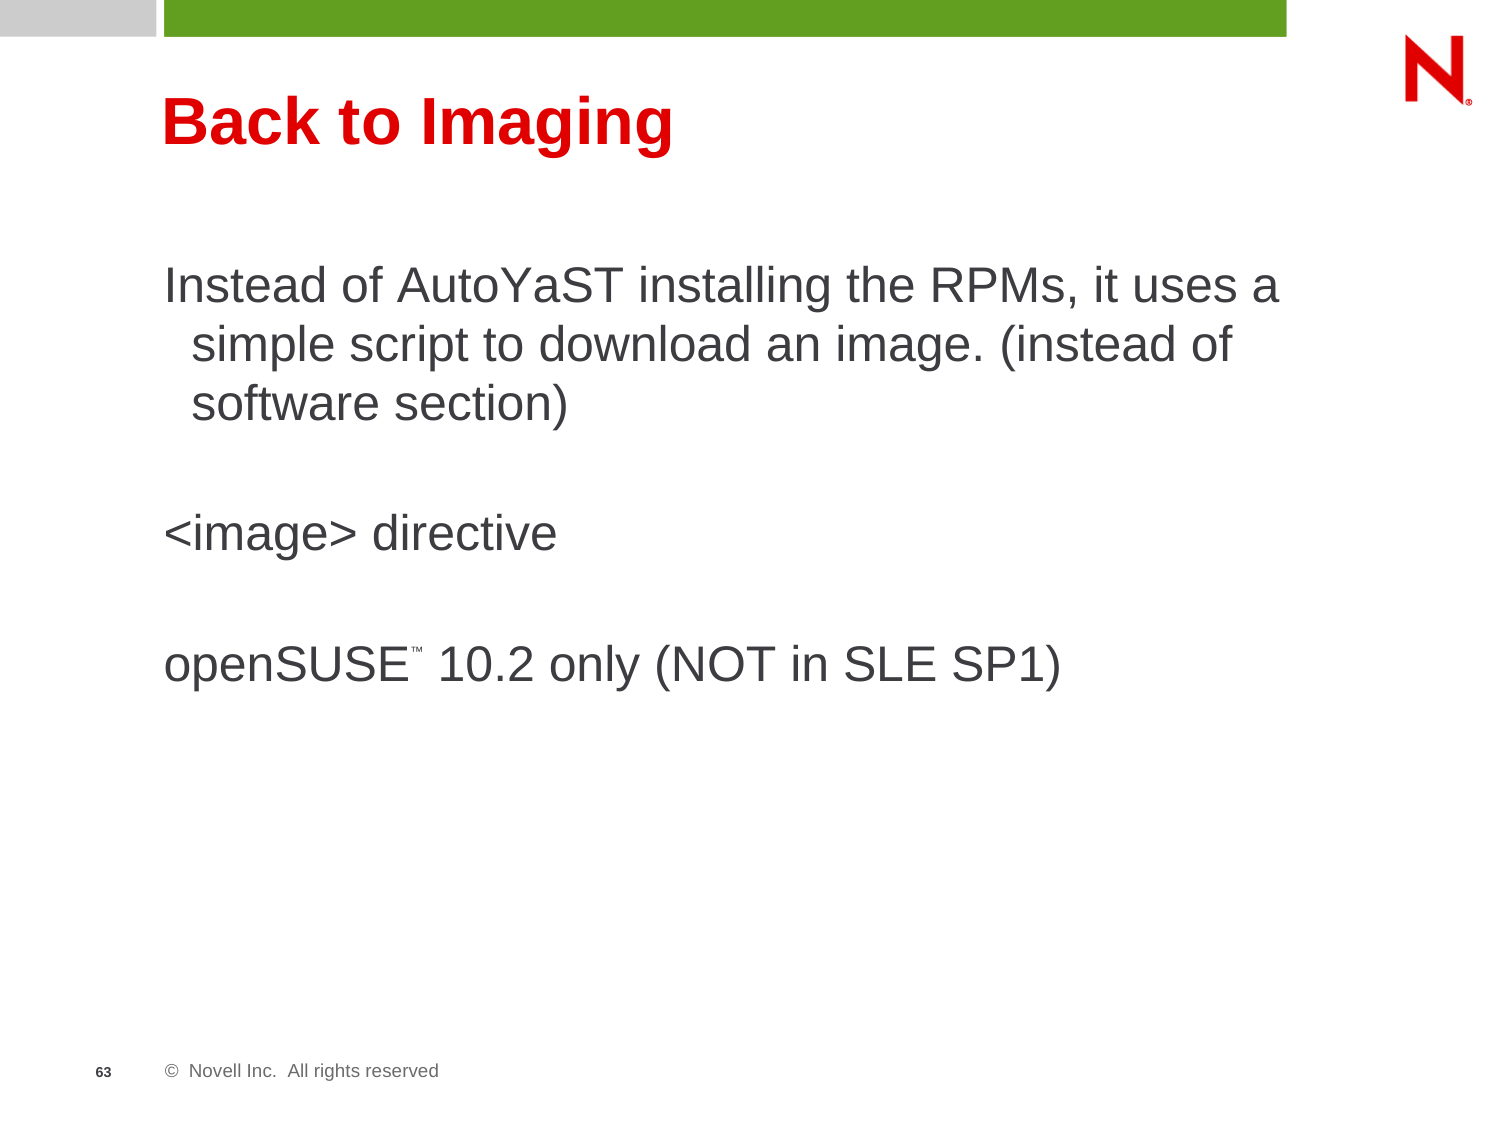

# Back to Imaging
Instead of AutoYaST installing the RPMs, it uses a simple script to download an image. (instead of software section)
<image> directive
openSUSE™ 10.2 only (NOT in SLE SP1)